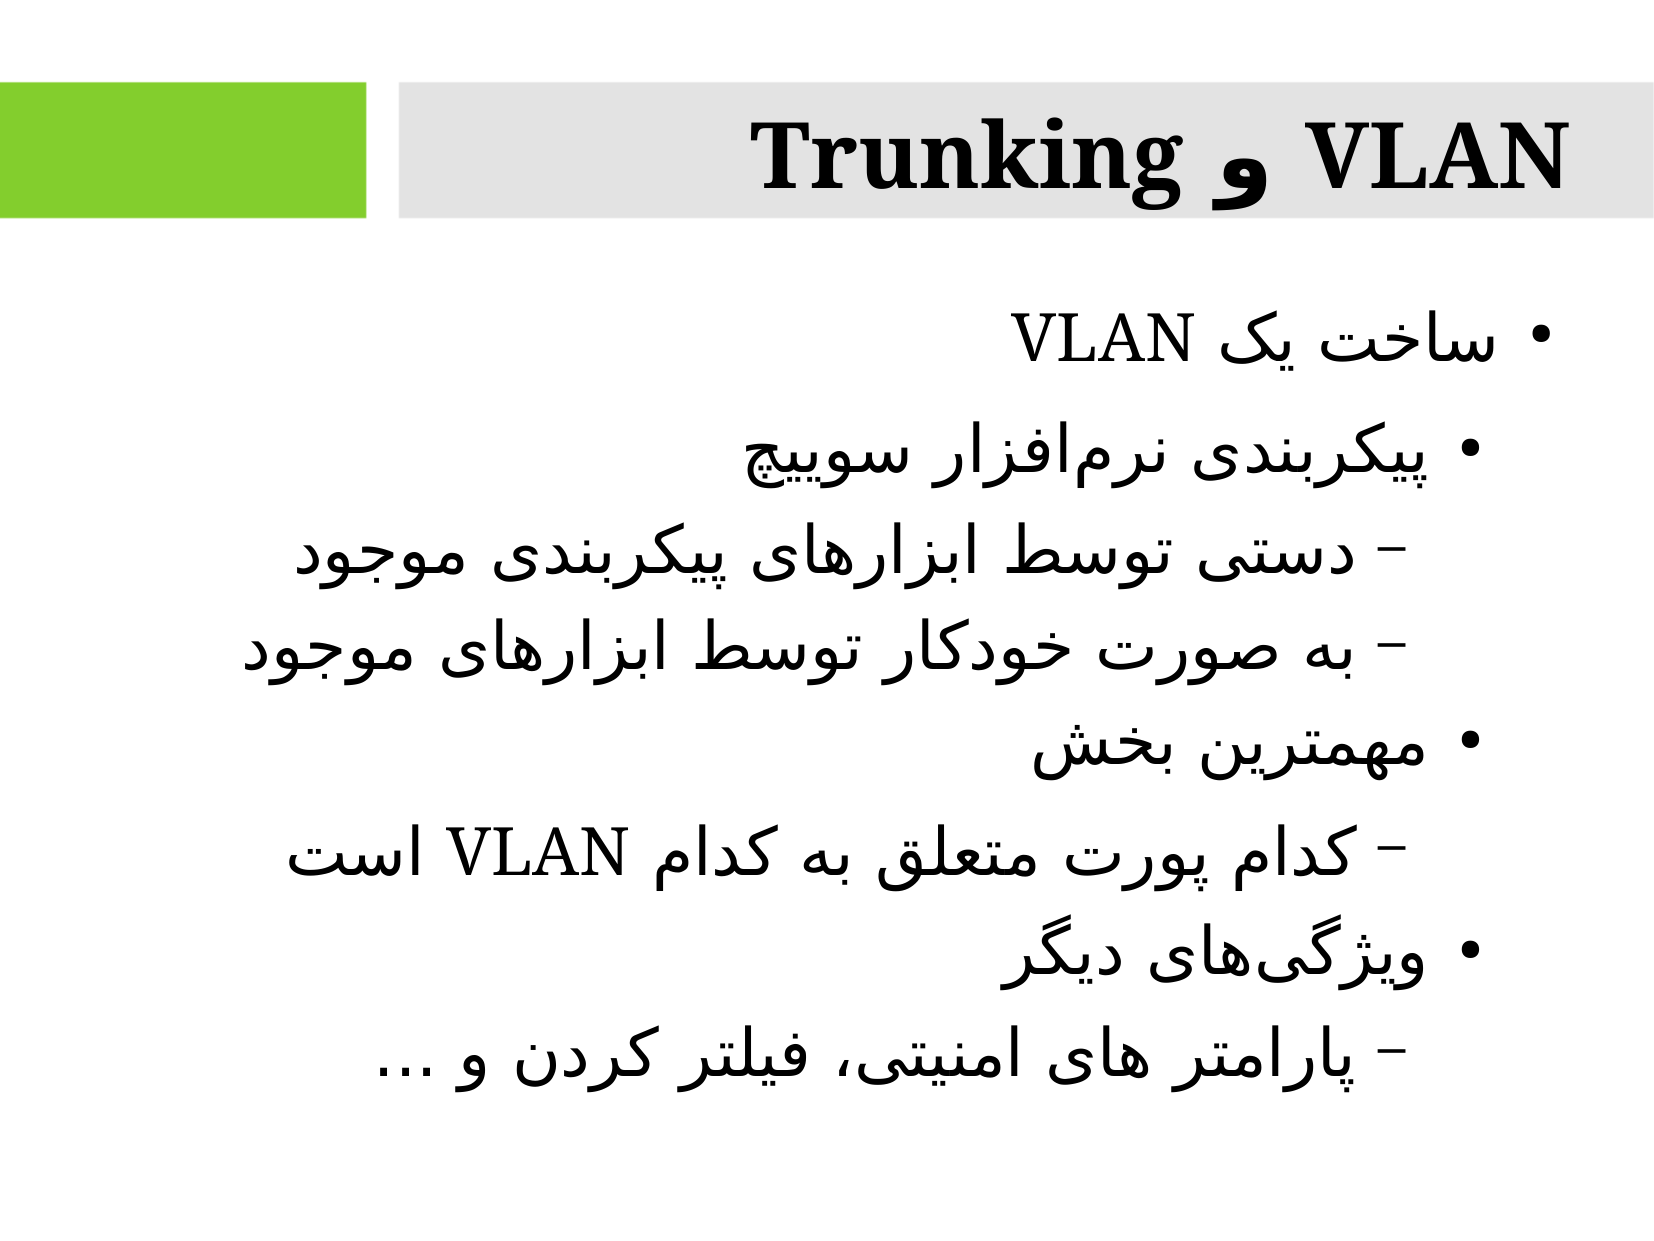

# VLAN و Trunking
ساخت یک VLAN
پیکربندی نرم‌افزار سوییچ
دستی توسط ابزارهای پیکربندی موجود
به صورت خودکار توسط ابزارهای موجود
مهمترین بخش
کدام پورت متعلق به کدام VLAN است
ویژگی‌های دیگر
پارامتر های امنیتی، فیلتر کردن و ...